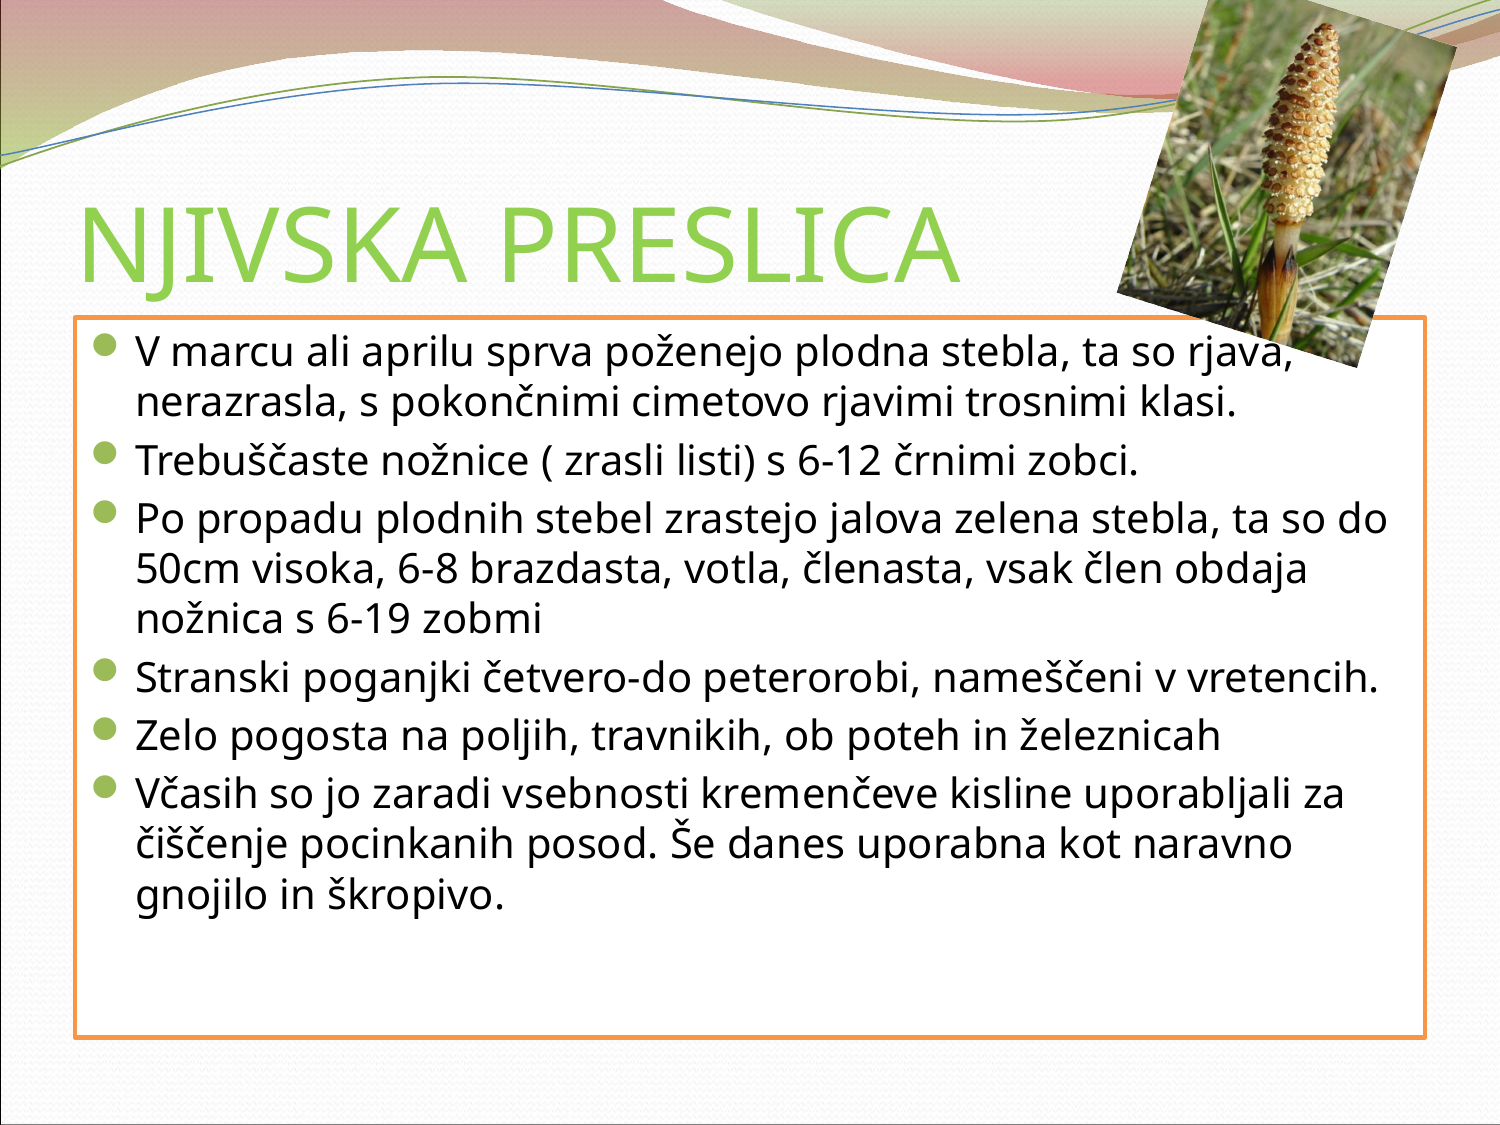

# NJIVSKA PRESLICA
V marcu ali aprilu sprva poženejo plodna stebla, ta so rjava, nerazrasla, s pokončnimi cimetovo rjavimi trosnimi klasi.
Trebuščaste nožnice ( zrasli listi) s 6-12 črnimi zobci.
Po propadu plodnih stebel zrastejo jalova zelena stebla, ta so do 50cm visoka, 6-8 brazdasta, votla, členasta, vsak člen obdaja nožnica s 6-19 zobmi
Stranski poganjki četvero-do peterorobi, nameščeni v vretencih.
Zelo pogosta na poljih, travnikih, ob poteh in železnicah
Včasih so jo zaradi vsebnosti kremenčeve kisline uporabljali za čiščenje pocinkanih posod. Še danes uporabna kot naravno gnojilo in škropivo.